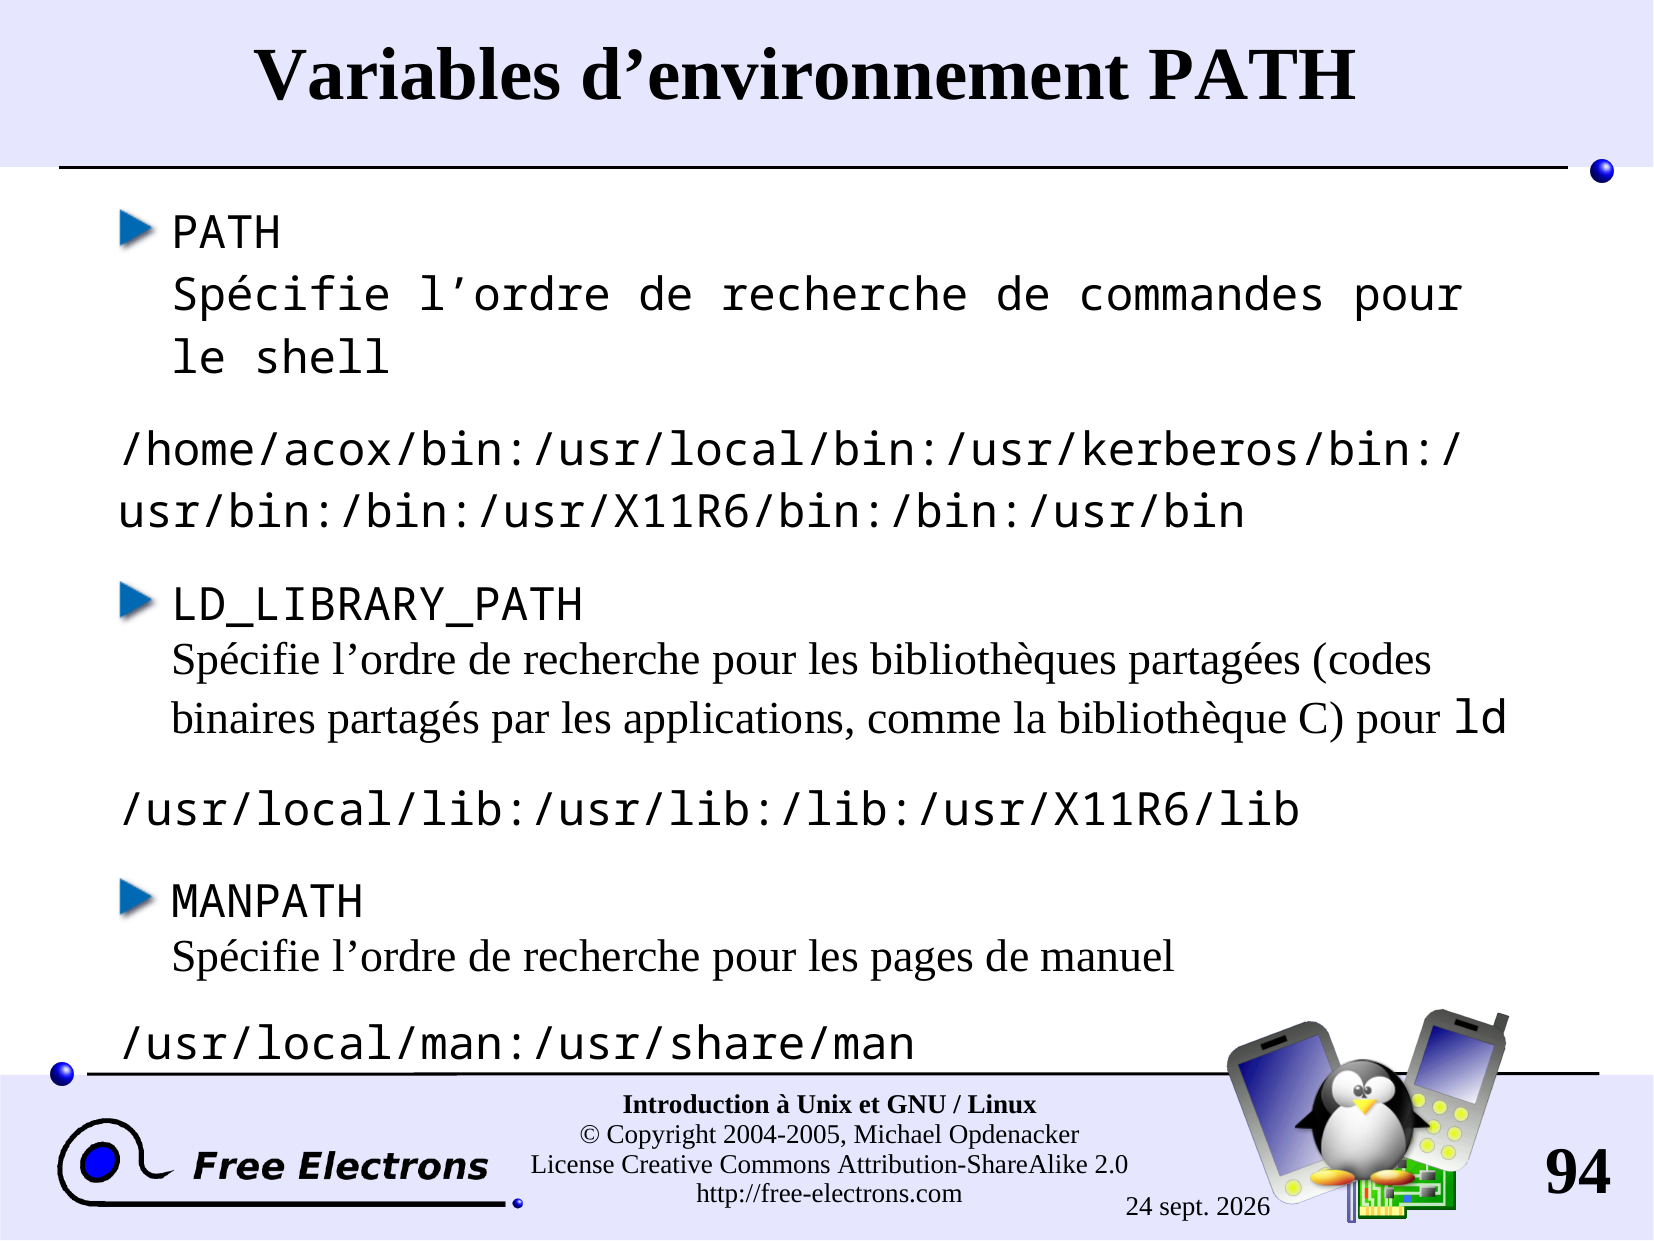

# Variables d’environnement PATH
PATH
Spécifie l’ordre de recherche de commandes pour le shell
/home/acox/bin:/usr/local/bin:/usr/kerberos/bin:/usr/bin:/bin:/usr/X11R6/bin:/bin:/usr/bin
LD_LIBRARY_PATH
Spécifie l’ordre de recherche pour les bibliothèques partagées (codes binaires partagés par les applications, comme la bibliothèque C) pour ld
/usr/local/lib:/usr/lib:/lib:/usr/X11R6/lib
MANPATH
Spécifie l’ordre de recherche pour les pages de manuel
/usr/local/man:/usr/share/man